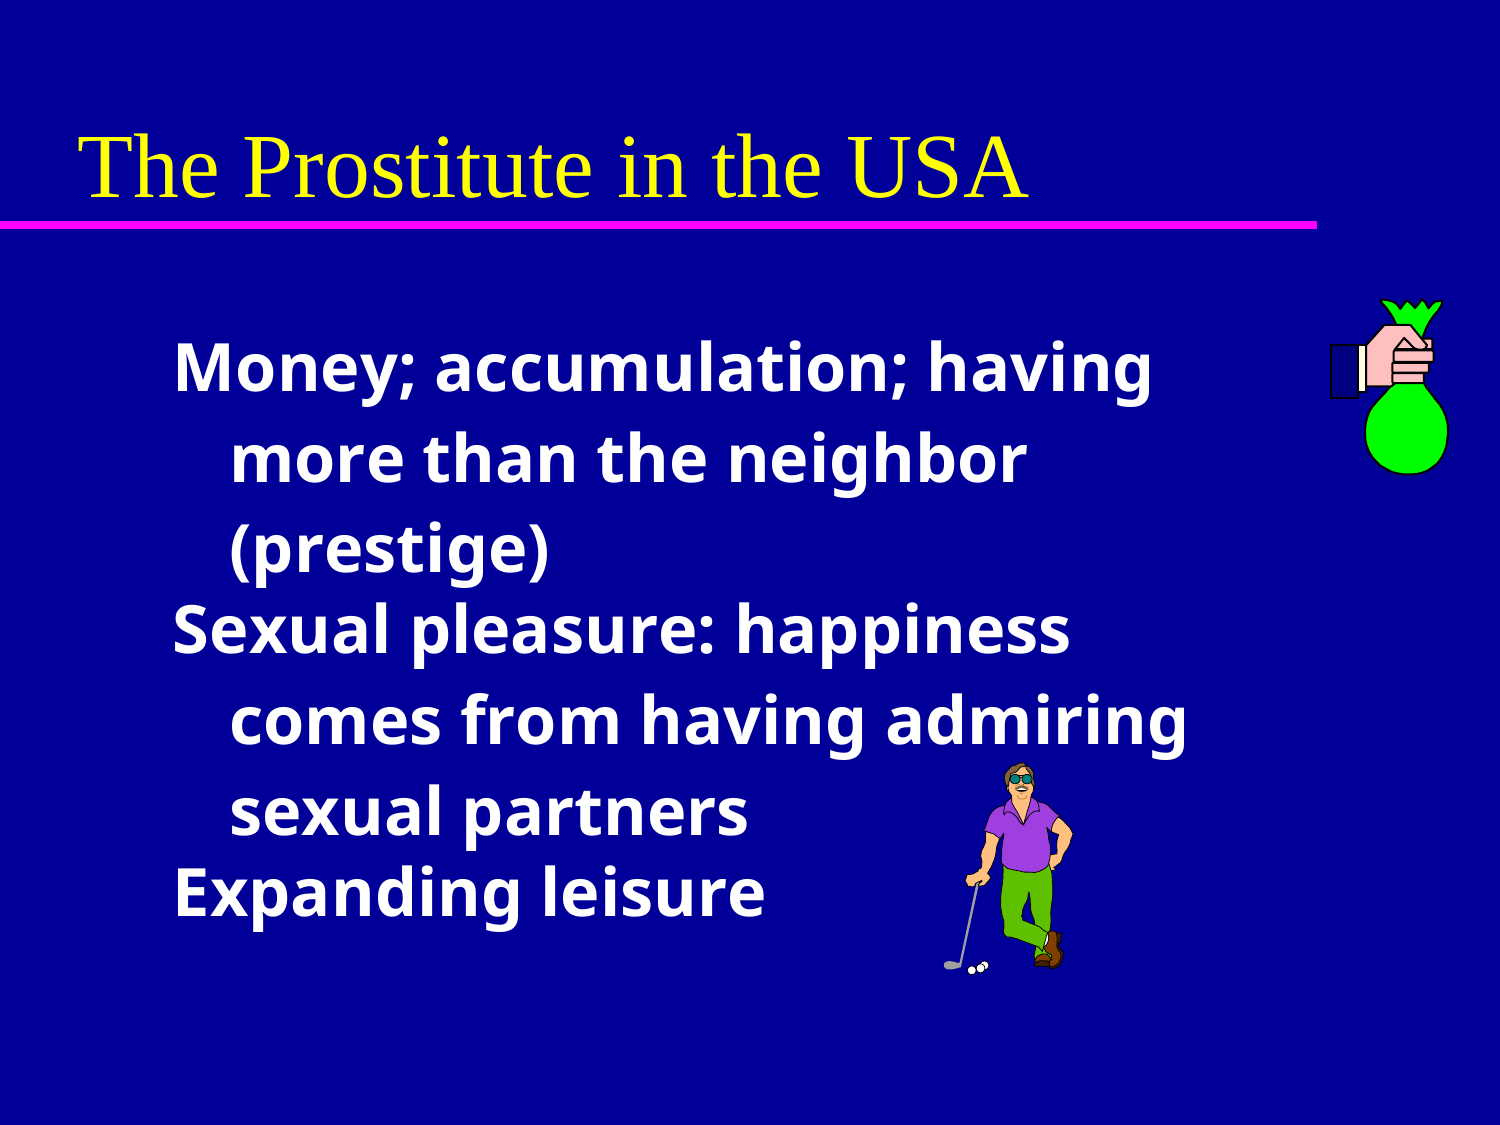

# The Prostitute in the USA
Money; accumulation; having more than the neighbor (prestige)
Sexual pleasure: happiness comes from having admiring sexual partners
Expanding leisure